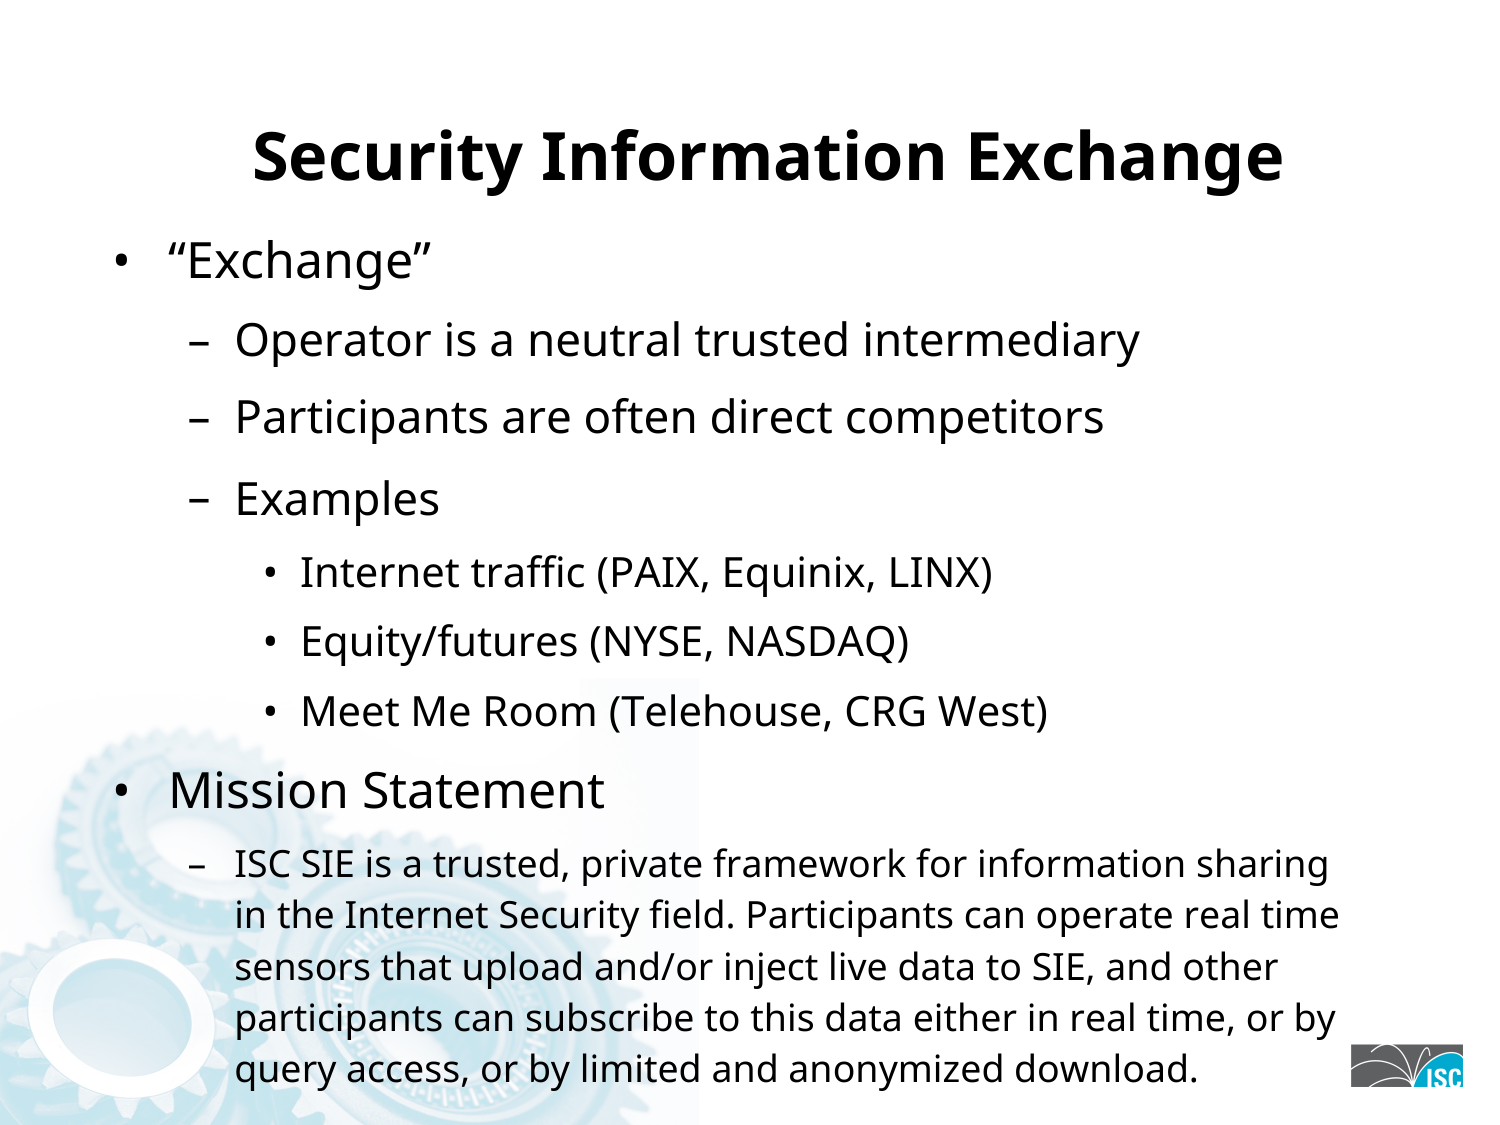

# Security Information Exchange
“Exchange”
Operator is a neutral trusted intermediary
Participants are often direct competitors
Examples
Internet traffic (PAIX, Equinix, LINX)
Equity/futures (NYSE, NASDAQ)
Meet Me Room (Telehouse, CRG West)
Mission Statement
ISC SIE is a trusted, private framework for information sharing in the Internet Security field. Participants can operate real time sensors that upload and/or inject live data to SIE, and other participants can subscribe to this data either in real time, or by query access, or by limited and anonymized download.